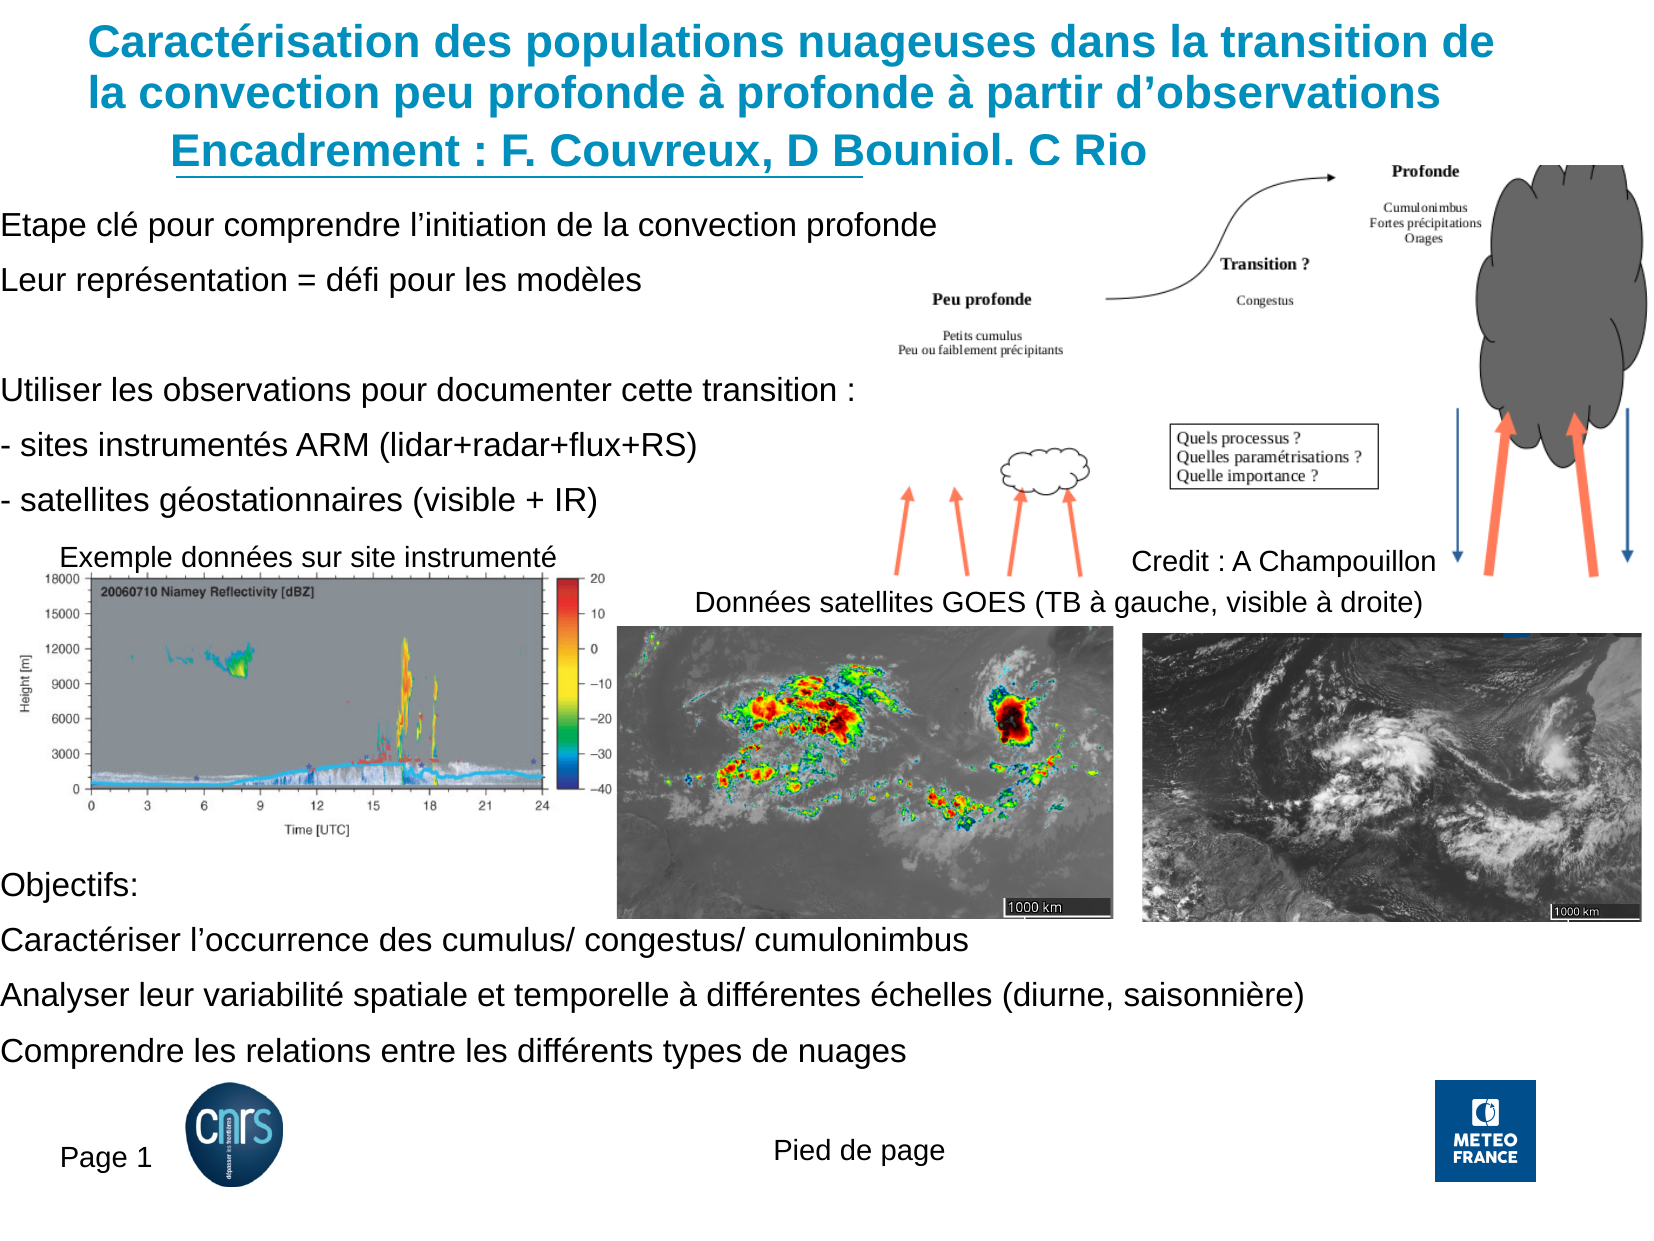

# Caractérisation des populations nuageuses dans la transition de la convection peu profonde à profonde à partir d’observations
Encadrement : F. Couvreux, D Bouniol, C Rio
Etape clé pour comprendre l’initiation de la convection profonde
Leur représentation = défi pour les modèles
Utiliser les observations pour documenter cette transition :
- sites instrumentés ARM (lidar+radar+flux+RS)
- satellites géostationnaires (visible + IR)
Objectifs:
Caractériser l’occurrence des cumulus/ congestus/ cumulonimbus
Analyser leur variabilité spatiale et temporelle à différentes échelles (diurne, saisonnière)
Comprendre les relations entre les différents types de nuages
Exemple données sur site instrumenté
Credit : A Champouillon
Données satellites GOES (TB à gauche, visible à droite)
Pied de page
1